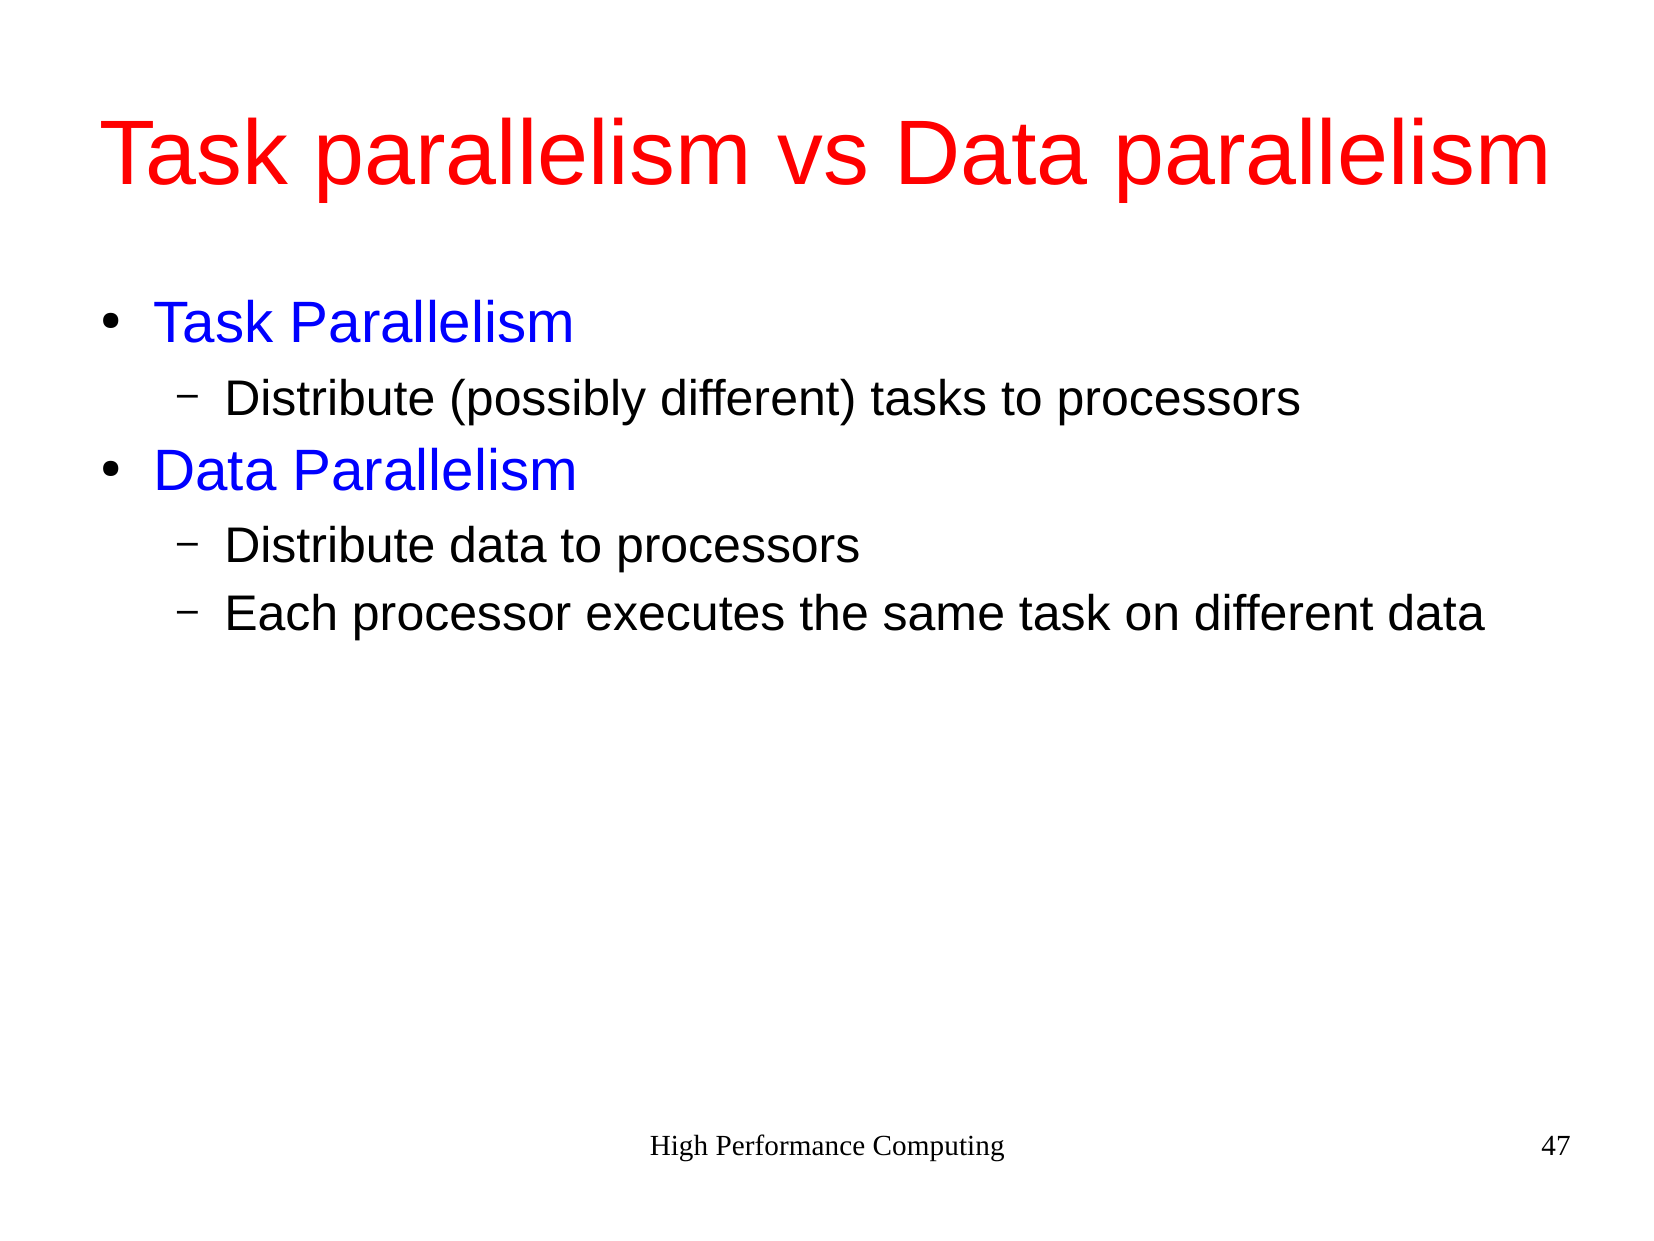

# Task parallelism vs Data parallelism
Task Parallelism
Distribute (possibly different) tasks to processors
Data Parallelism
Distribute data to processors
Each processor executes the same task on different data
High Performance Computing
47